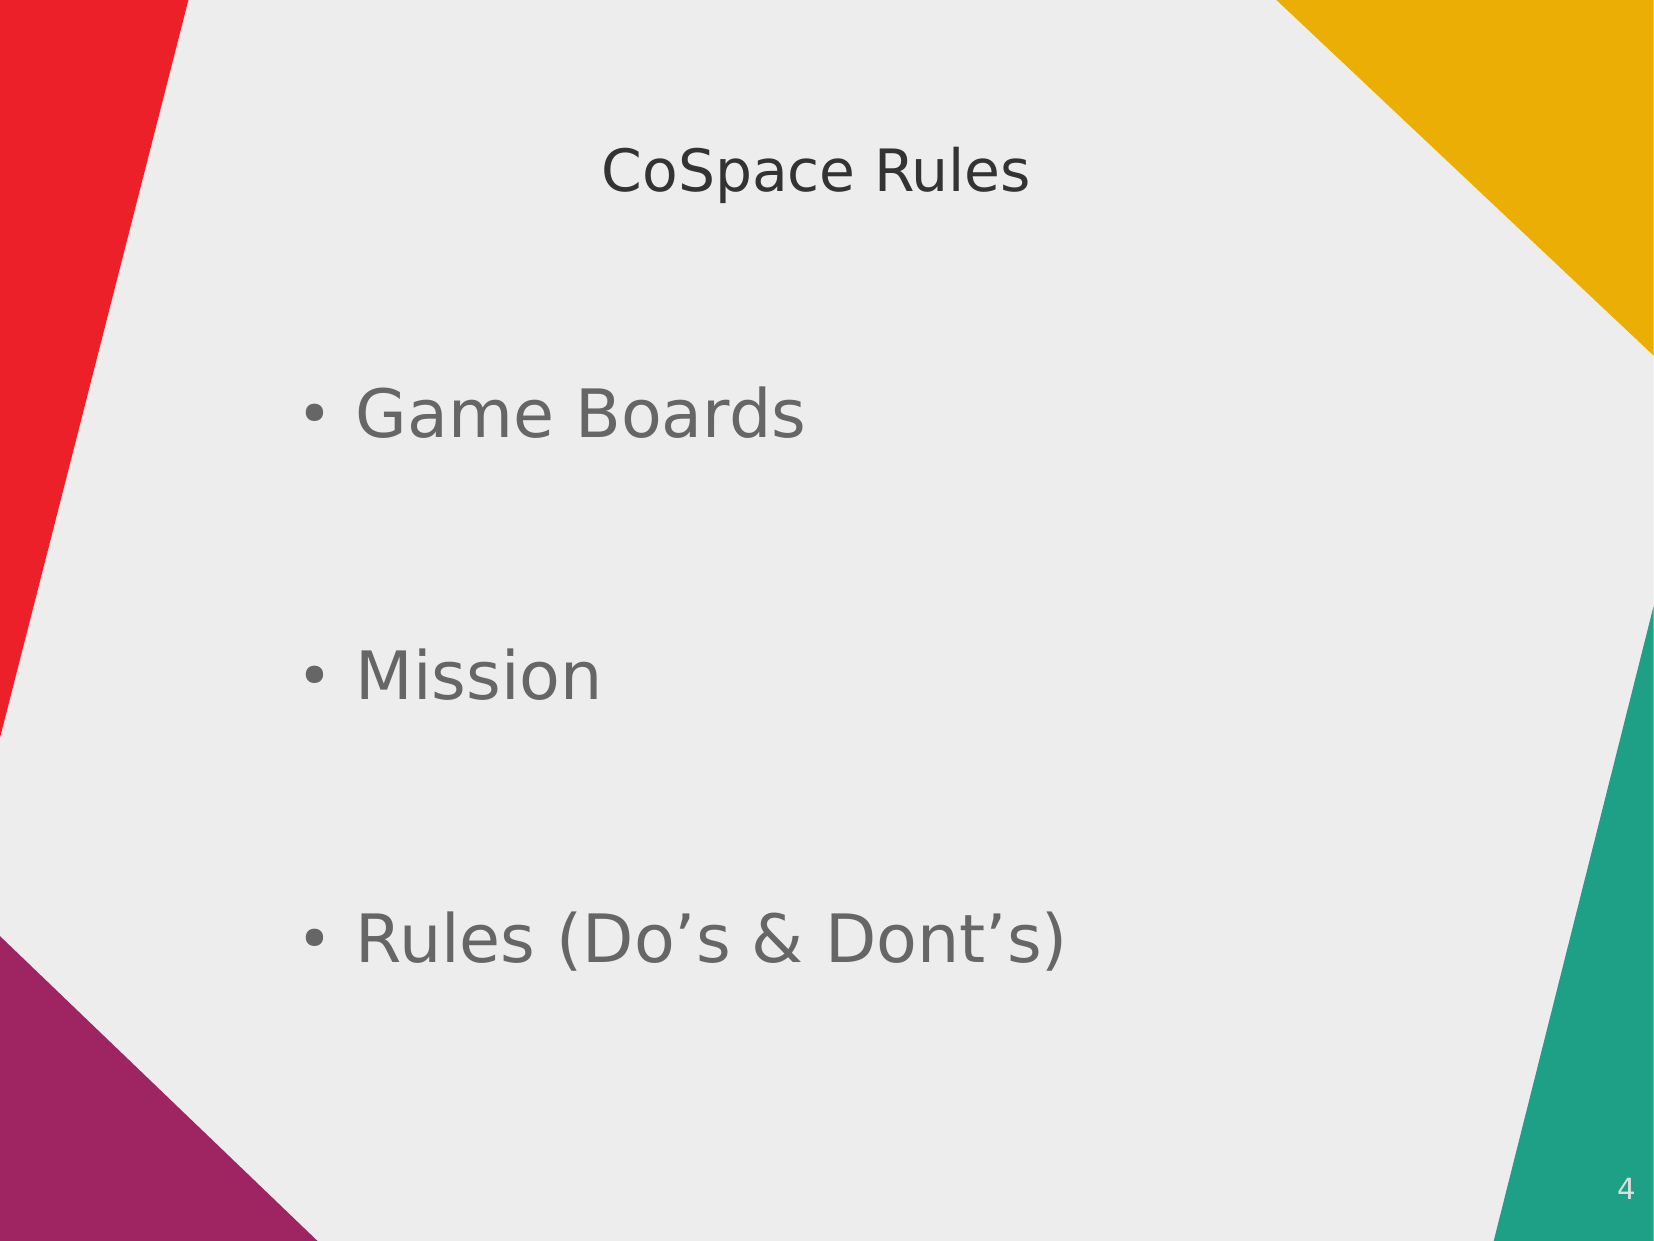

# CoSpace Rules
Game Boards
Mission
Rules (Do’s & Dont’s)
4